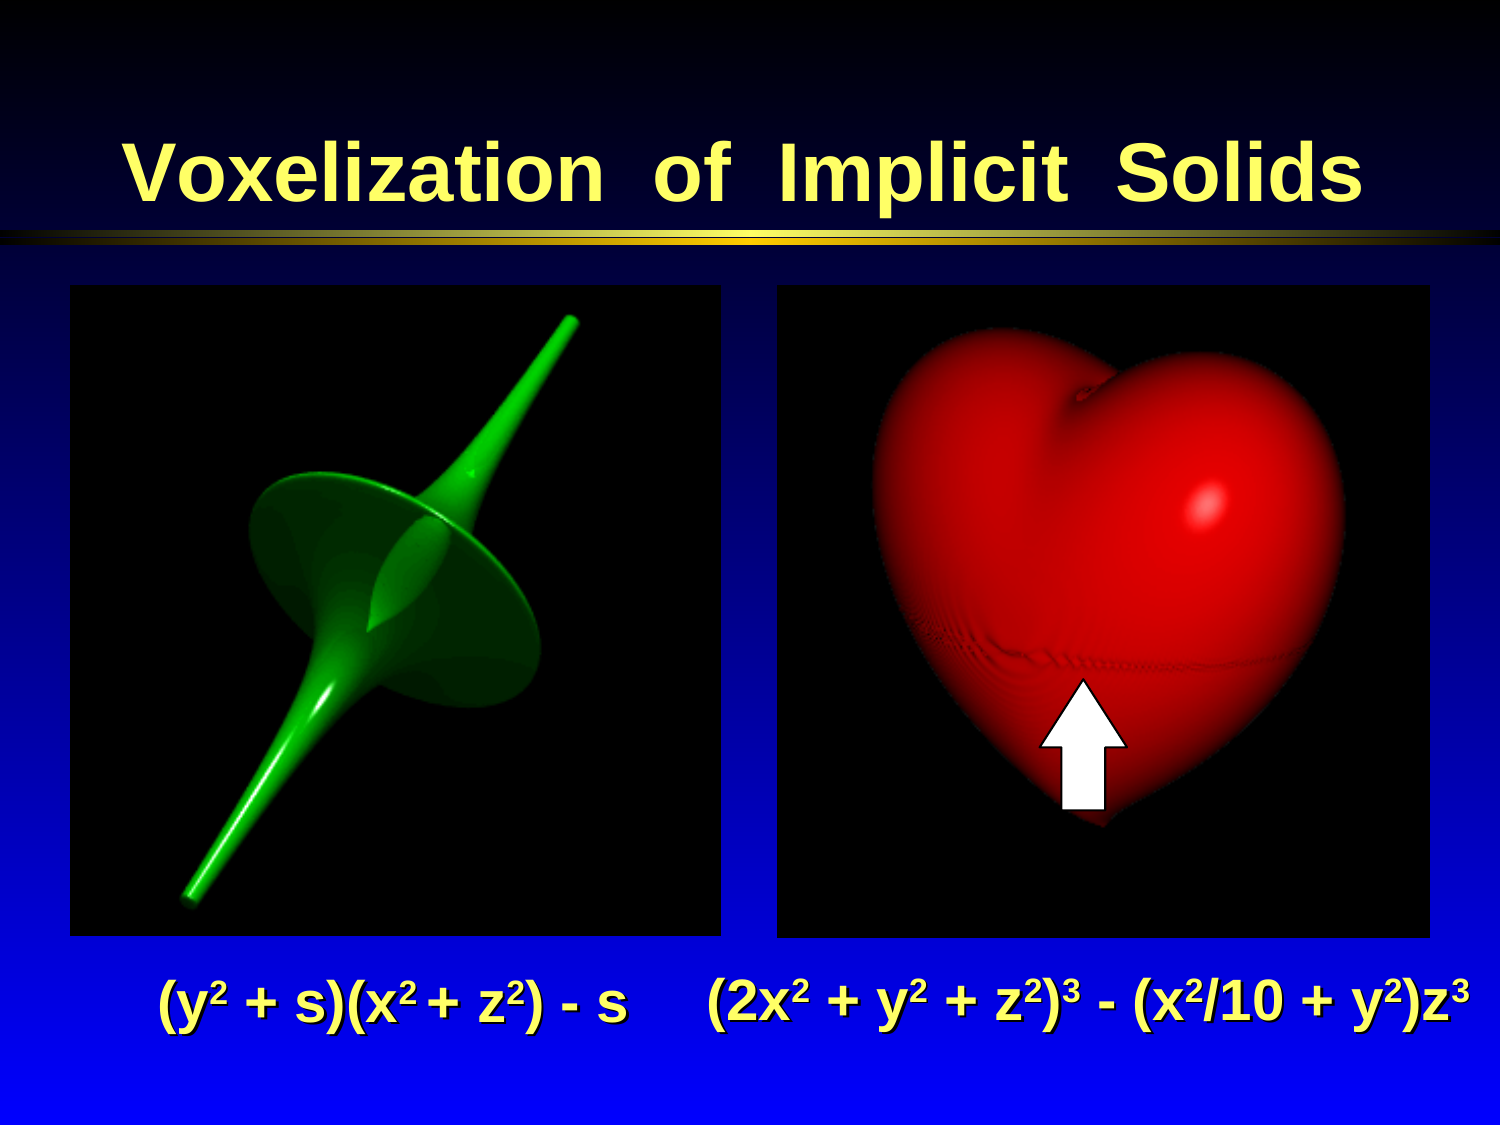

# Voxelization of Implicit Solids
(2x2 + y2 + z2)3 - (x2/10 + y2)z3
(y2 + s)(x2 + z2) - s